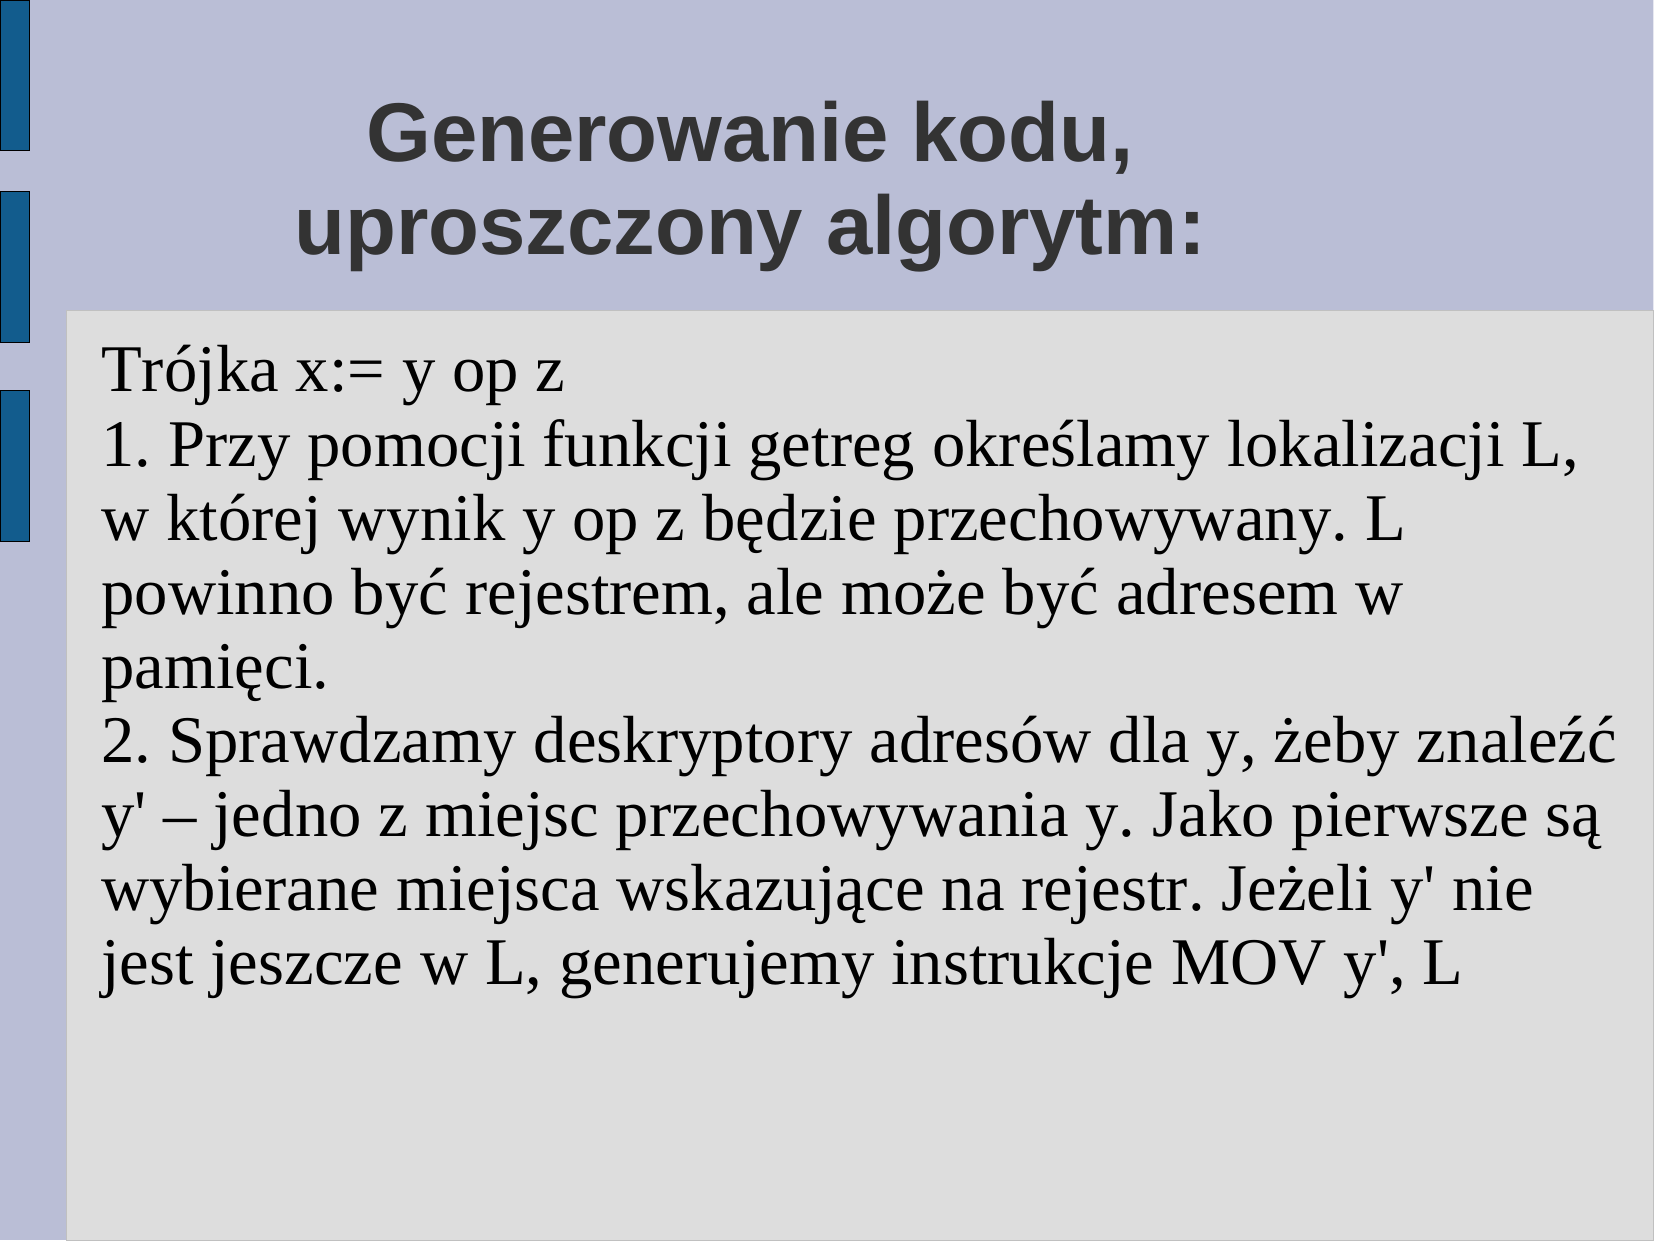

# Generowanie kodu, uproszczony algorytm:
Trójka x:= y op z
1. Przy pomocji funkcji getreg określamy lokalizacji L, w której wynik y op z będzie przechowywany. L powinno być rejestrem, ale może być adresem w pamięci.
2. Sprawdzamy deskryptory adresów dla y, żeby znaleźć y' – jedno z miejsc przechowywania y. Jako pierwsze są wybierane miejsca wskazujące na rejestr. Jeżeli y' nie jest jeszcze w L, generujemy instrukcje MOV y', L